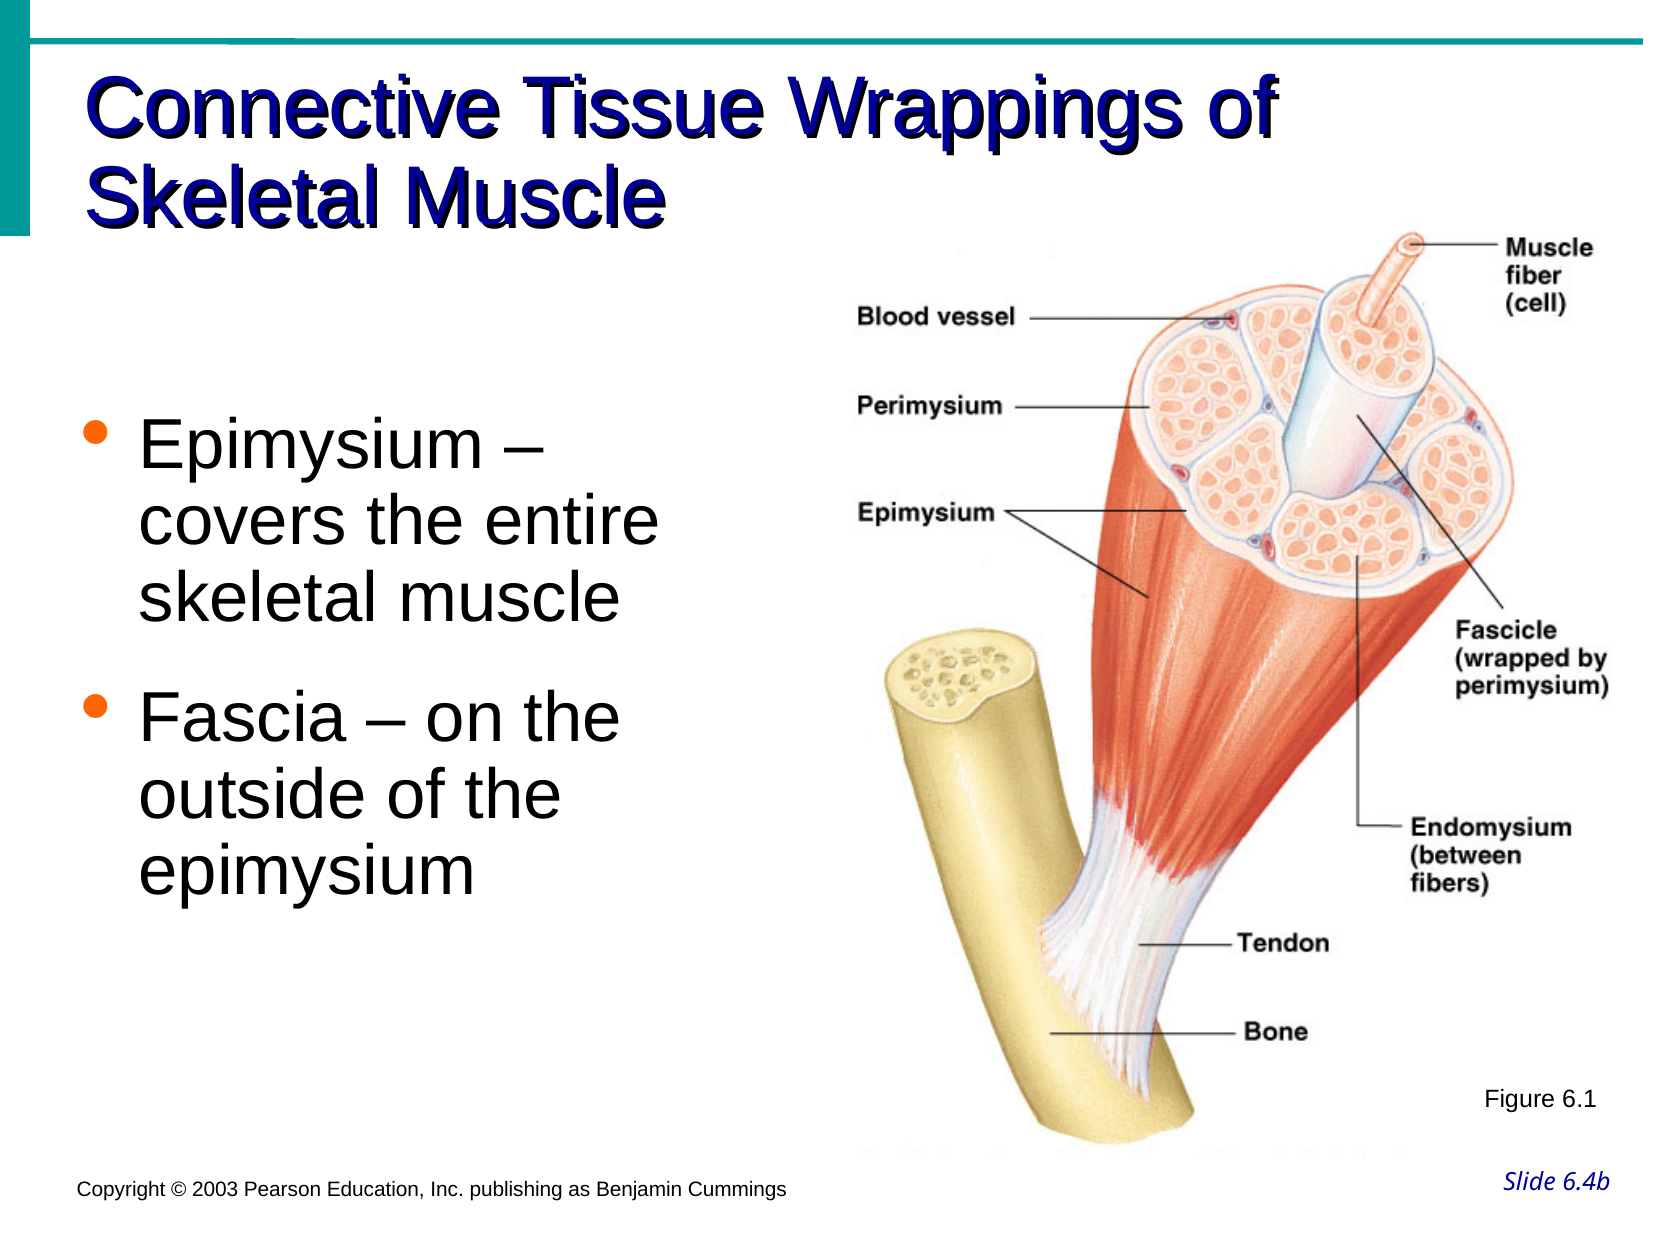

# Connective Tissue Wrappings of Skeletal Muscle
Epimysium – covers the entire skeletal muscle
Fascia – on the outside of the epimysium
Figure 6.1
Slide 6.4b
Copyright © 2003 Pearson Education, Inc. publishing as Benjamin Cummings